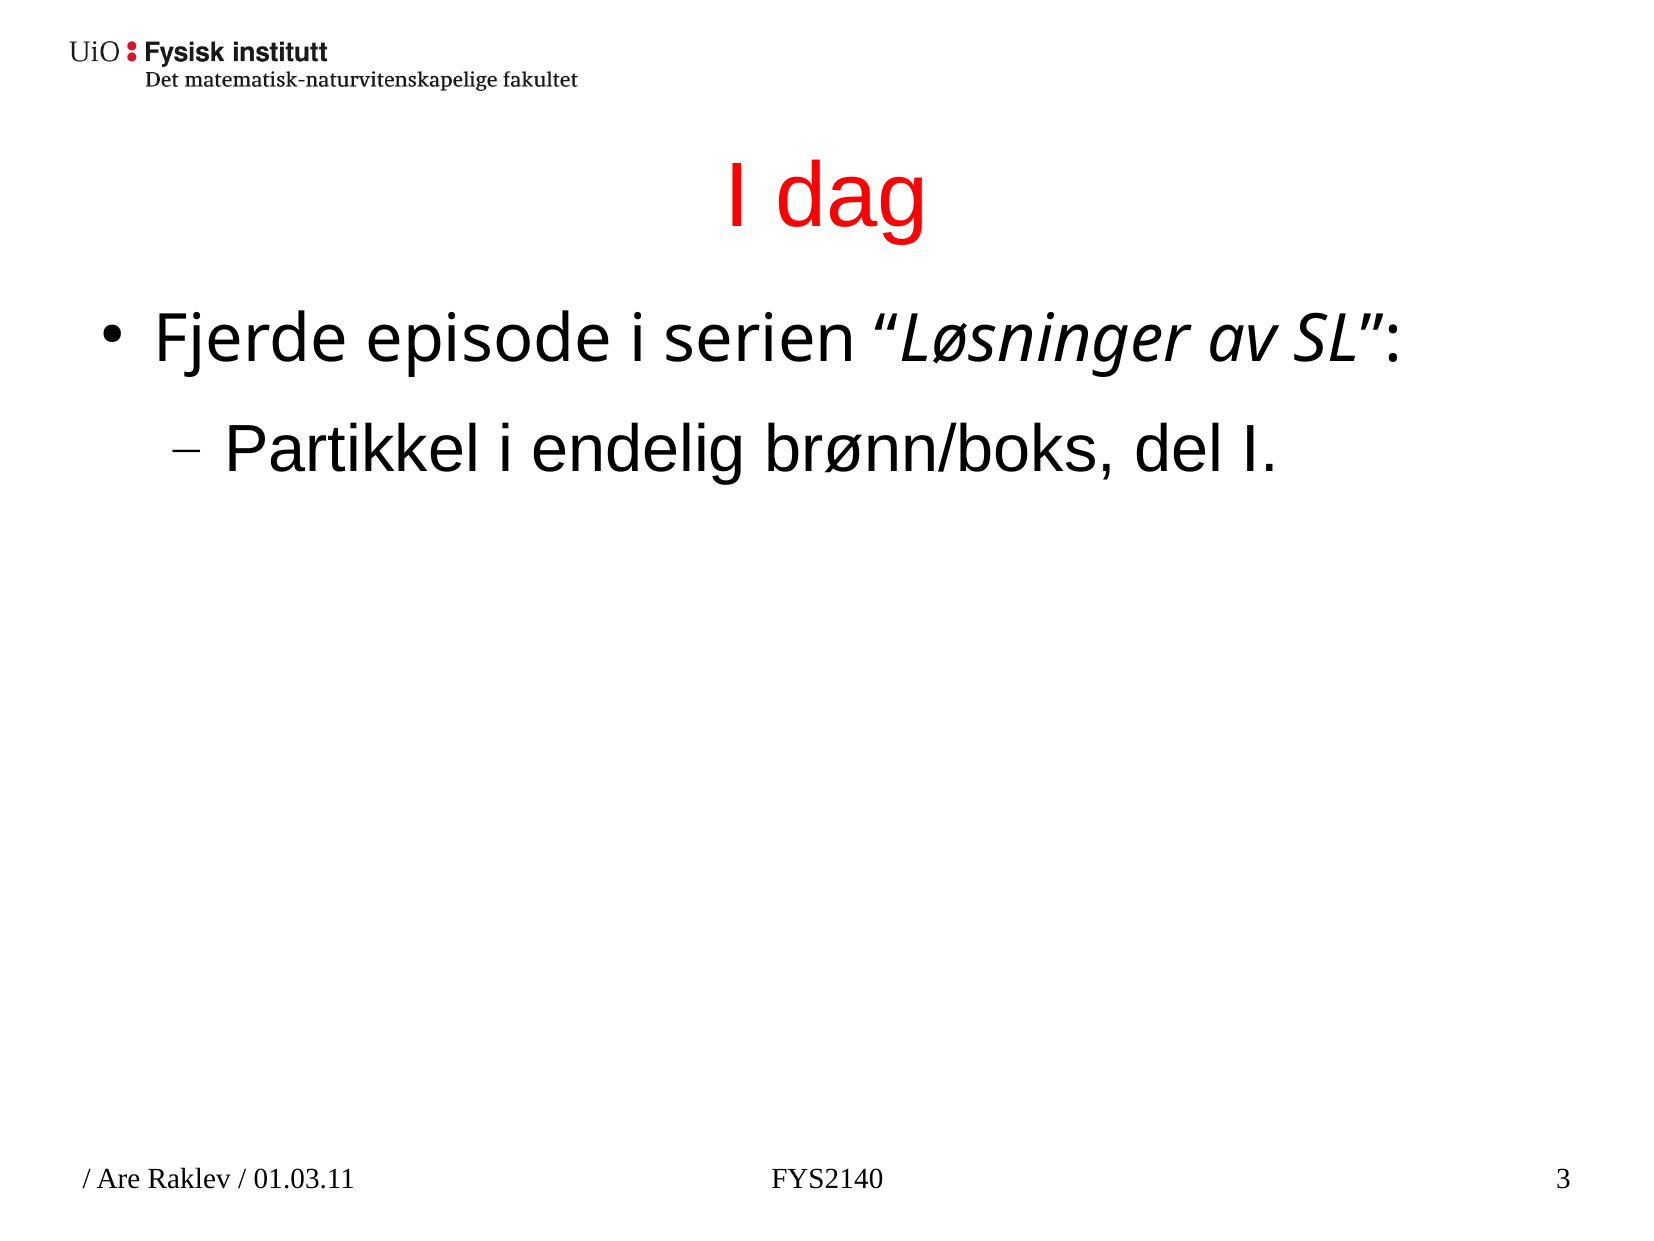

# I dag
Fjerde episode i serien “Løsninger av SL”:
Partikkel i endelig brønn/boks, del I.
/ Are Raklev / 01.03.11
FYS2140
3